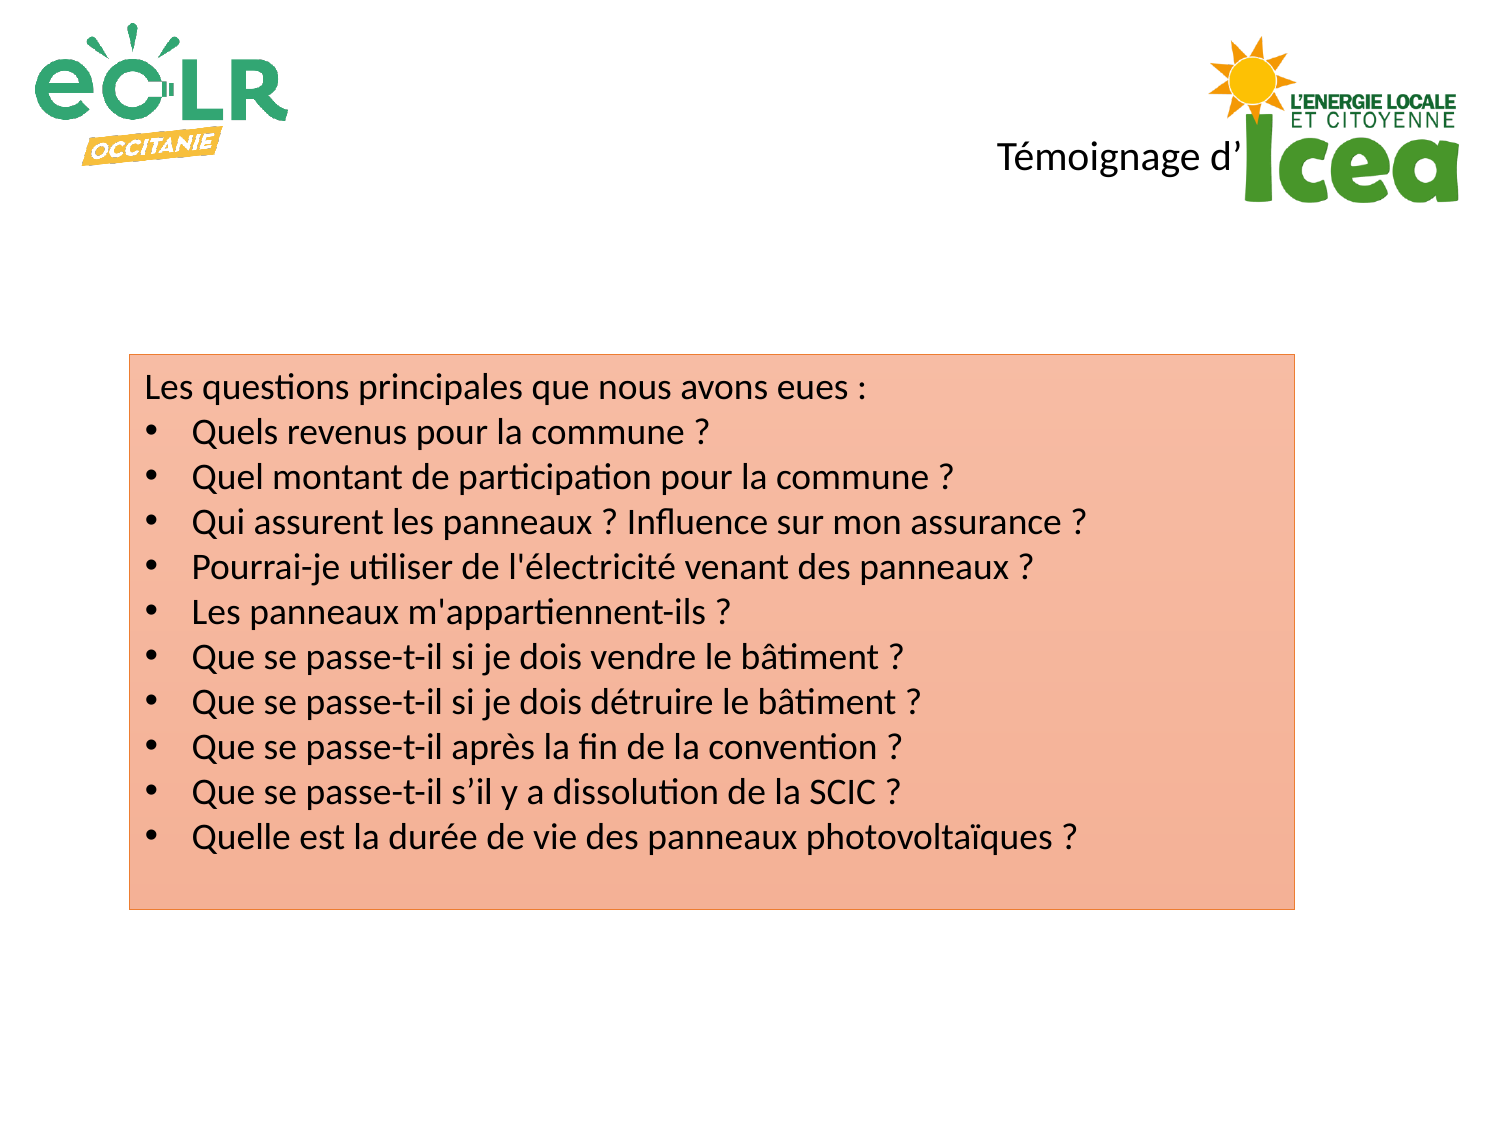

Les questions principales que nous avons eues :
Quels revenus pour la commune ?
Quel montant de participation pour la commune ?
Qui assurent les panneaux ? Influence sur mon assurance ?
Pourrai-je utiliser de l'électricité venant des panneaux ?
Les panneaux m'appartiennent-ils ?
Que se passe-t-il si je dois vendre le bâtiment ?
Que se passe-t-il si je dois détruire le bâtiment ?
Que se passe-t-il après la fin de la convention ?
Que se passe-t-il s’il y a dissolution de la SCIC ?
Quelle est la durée de vie des panneaux photovoltaïques ?